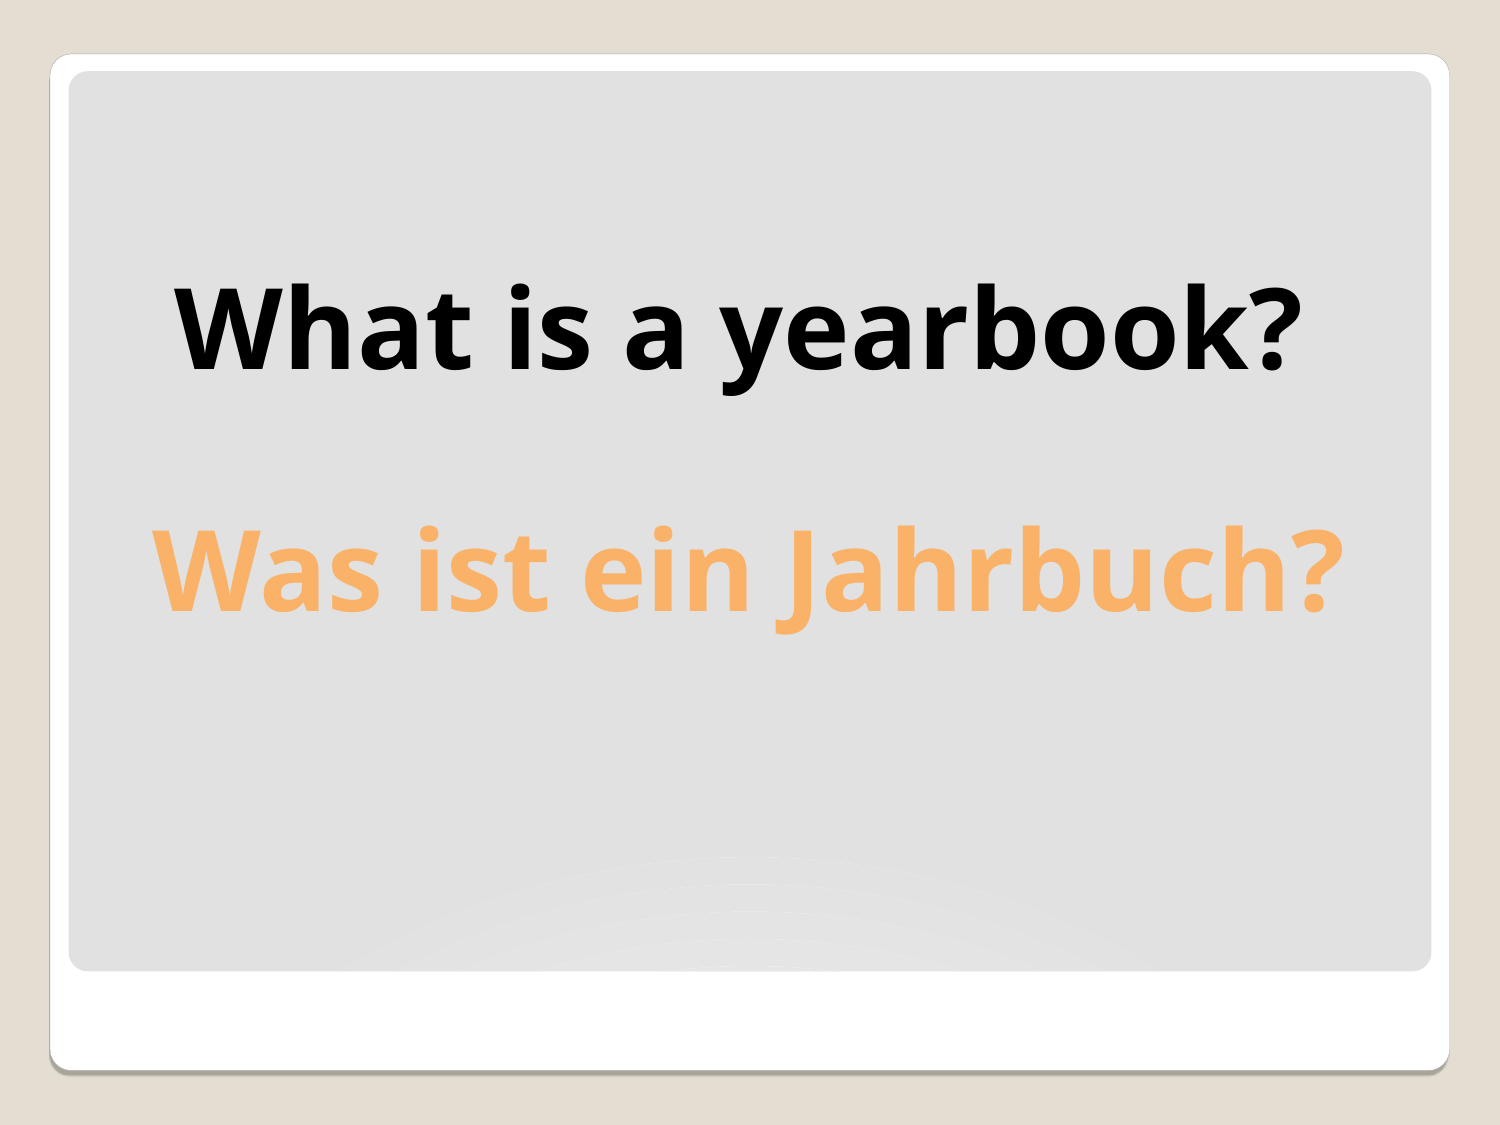

What is a yearbook?
Was ist ein Jahrbuch?